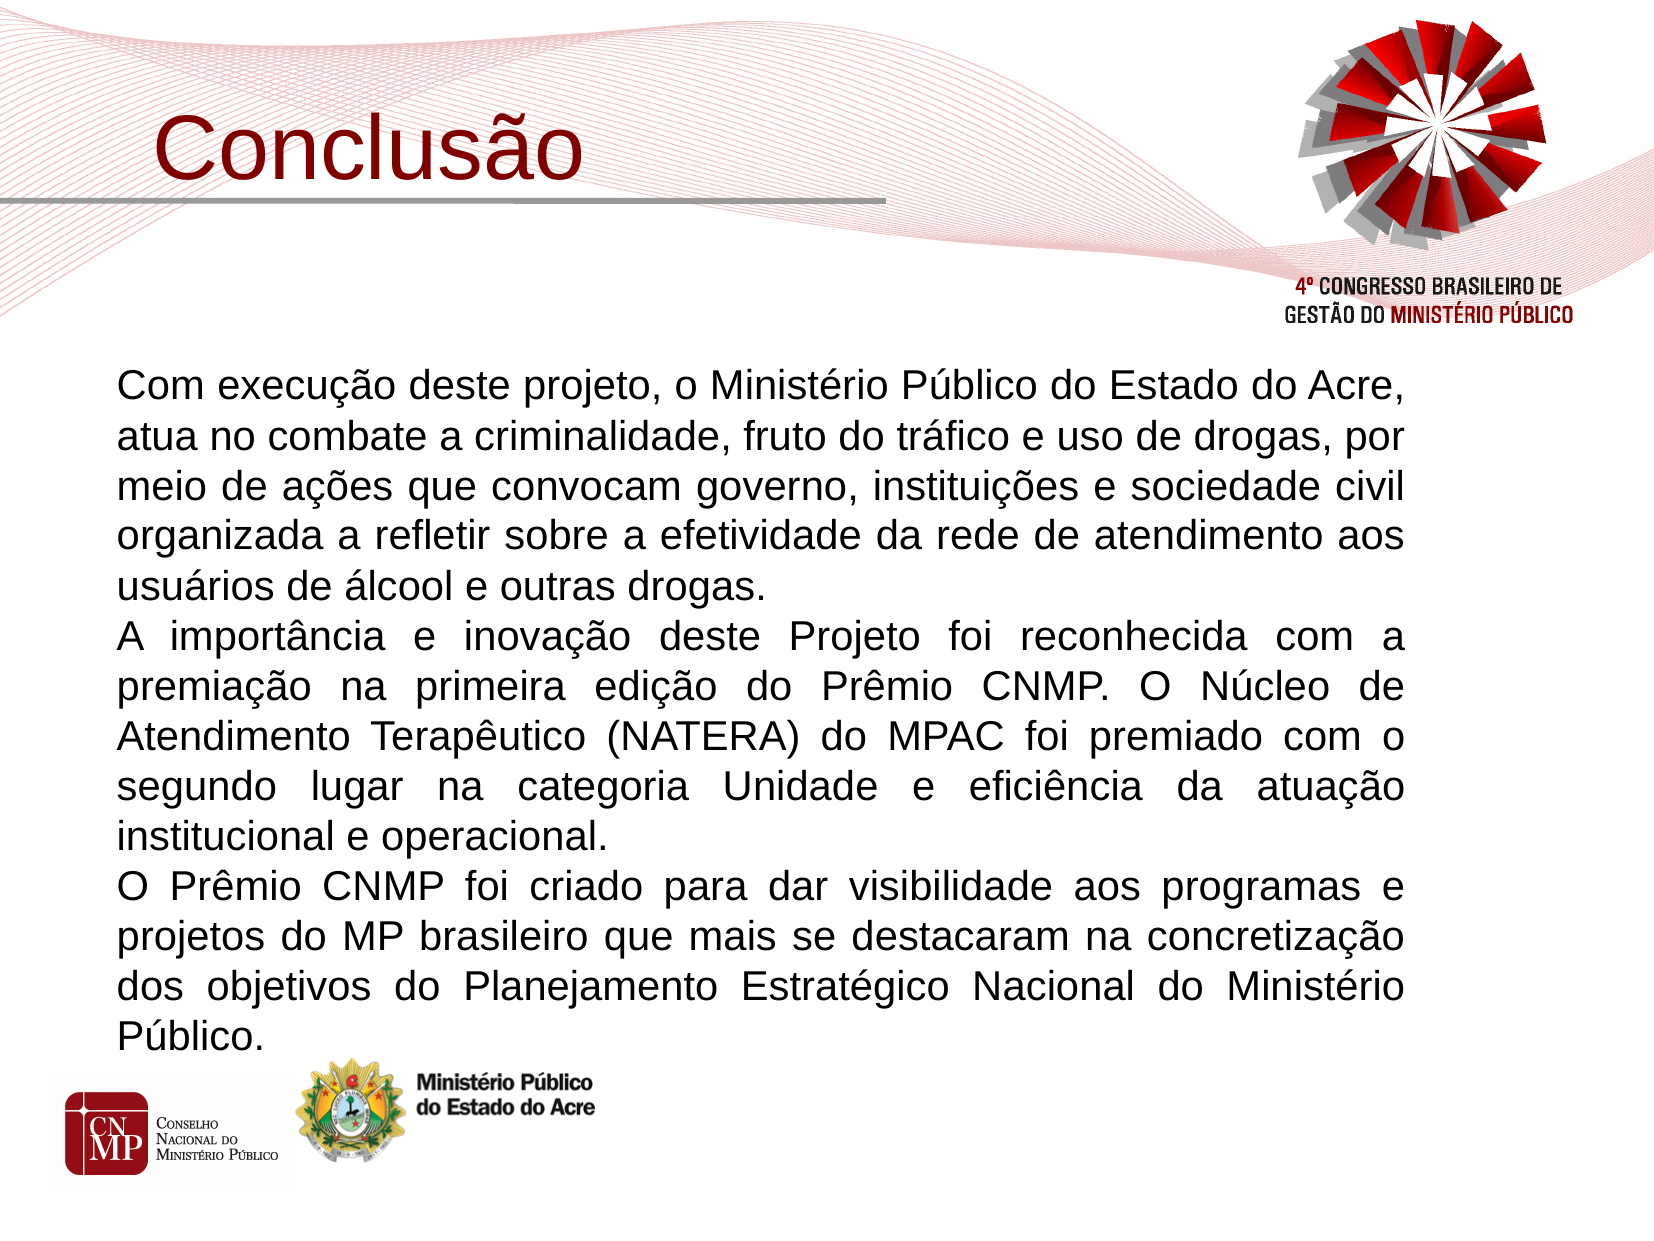

Conclusão
Com execução deste projeto, o Ministério Público do Estado do Acre, atua no combate a criminalidade, fruto do tráfico e uso de drogas, por meio de ações que convocam governo, instituições e sociedade civil organizada a refletir sobre a efetividade da rede de atendimento aos usuários de álcool e outras drogas.
A importância e inovação deste Projeto foi reconhecida com a premiação na primeira edição do Prêmio CNMP. O Núcleo de Atendimento Terapêutico (NATERA) do MPAC foi premiado com o segundo lugar na categoria Unidade e eficiência da atuação institucional e operacional.
O Prêmio CNMP foi criado para dar visibilidade aos programas e projetos do MP brasileiro que mais se destacaram na concretização dos objetivos do Planejamento Estratégico Nacional do Ministério Público.